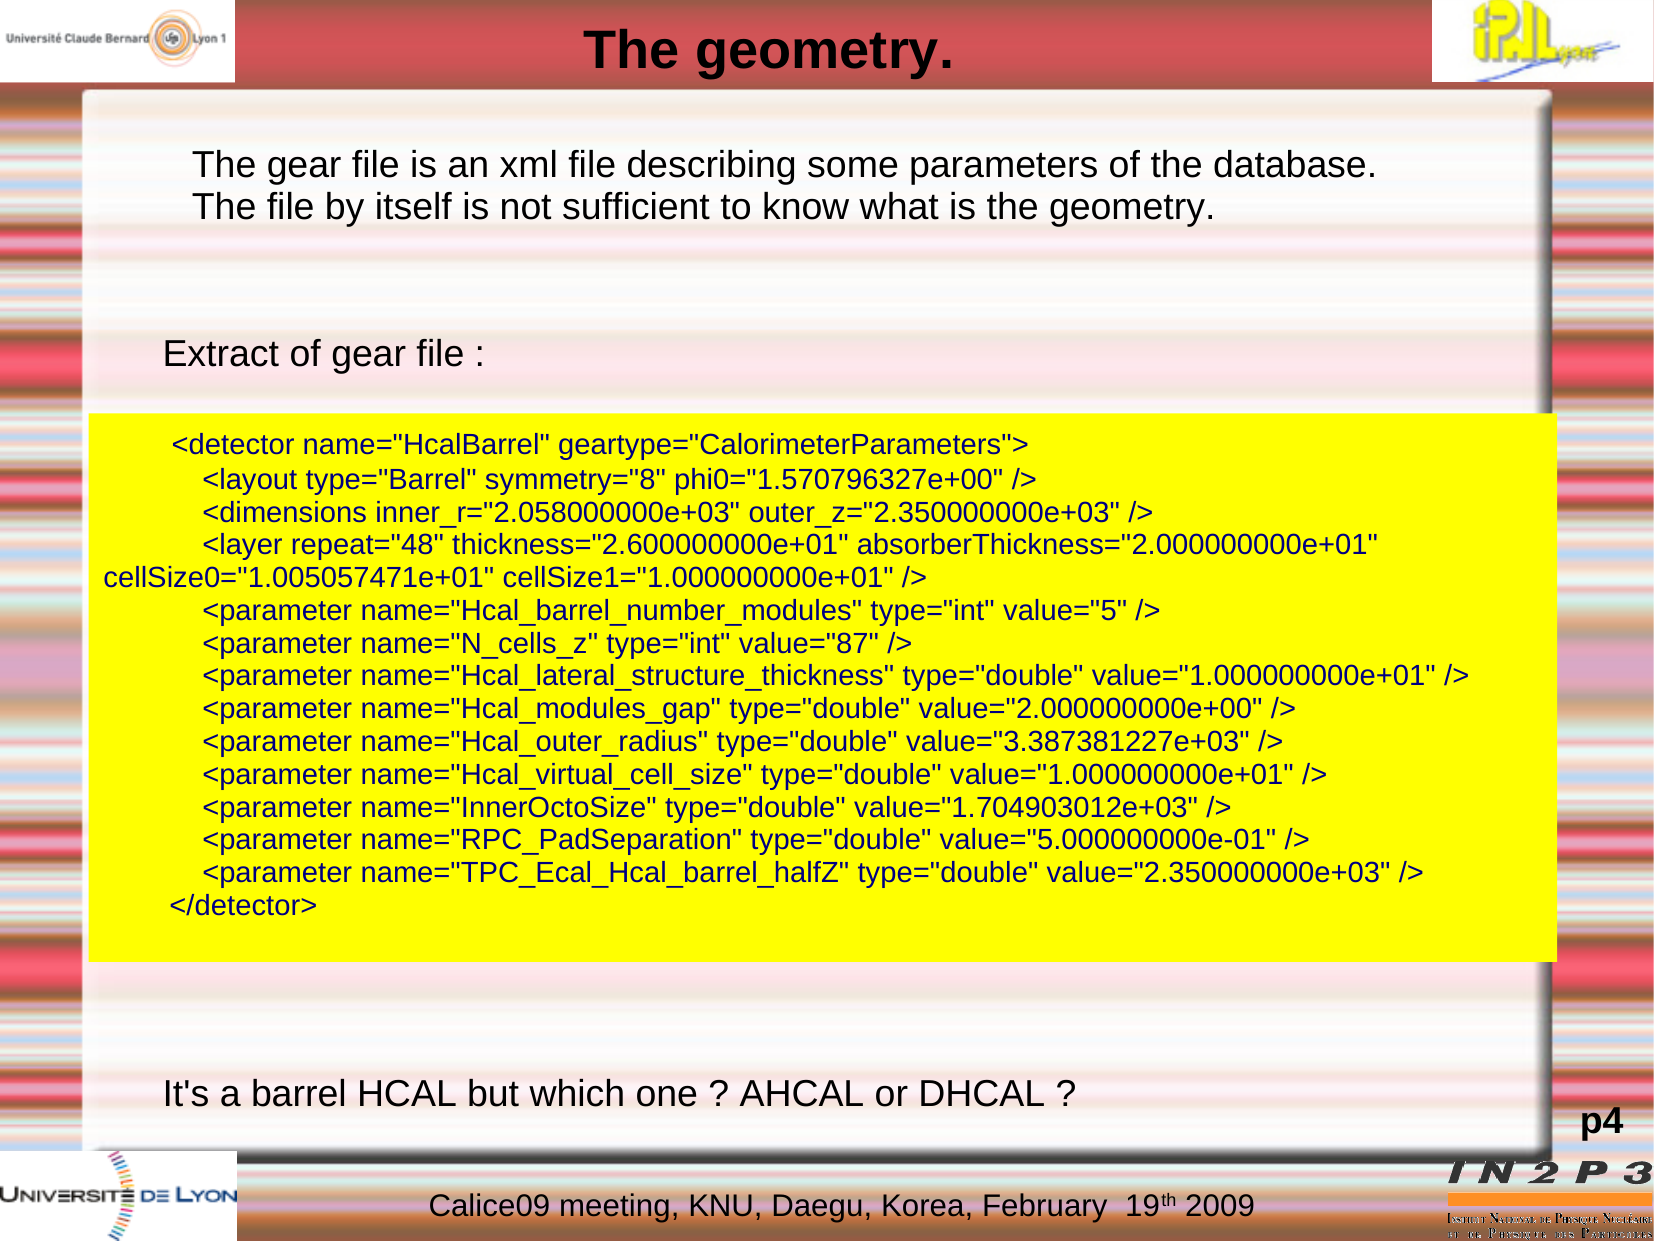

The geometry.
The gear file is an xml file describing some parameters of the database.
The file by itself is not sufficient to know what is the geometry.
Extract of gear file :
 <detector name="HcalBarrel" geartype="CalorimeterParameters">
 <layout type="Barrel" symmetry="8" phi0="1.570796327e+00" />
 <dimensions inner_r="2.058000000e+03" outer_z="2.350000000e+03" />
 <layer repeat="48" thickness="2.600000000e+01" absorberThickness="2.000000000e+01" cellSize0="1.005057471e+01" cellSize1="1.000000000e+01" />
 <parameter name="Hcal_barrel_number_modules" type="int" value="5" />
 <parameter name="N_cells_z" type="int" value="87" />
 <parameter name="Hcal_lateral_structure_thickness" type="double" value="1.000000000e+01" />
 <parameter name="Hcal_modules_gap" type="double" value="2.000000000e+00" />
 <parameter name="Hcal_outer_radius" type="double" value="3.387381227e+03" />
 <parameter name="Hcal_virtual_cell_size" type="double" value="1.000000000e+01" />
 <parameter name="InnerOctoSize" type="double" value="1.704903012e+03" />
 <parameter name="RPC_PadSeparation" type="double" value="5.000000000e-01" />
 <parameter name="TPC_Ecal_Hcal_barrel_halfZ" type="double" value="2.350000000e+03" />
 </detector>
It's a barrel HCAL but which one ? AHCAL or DHCAL ?